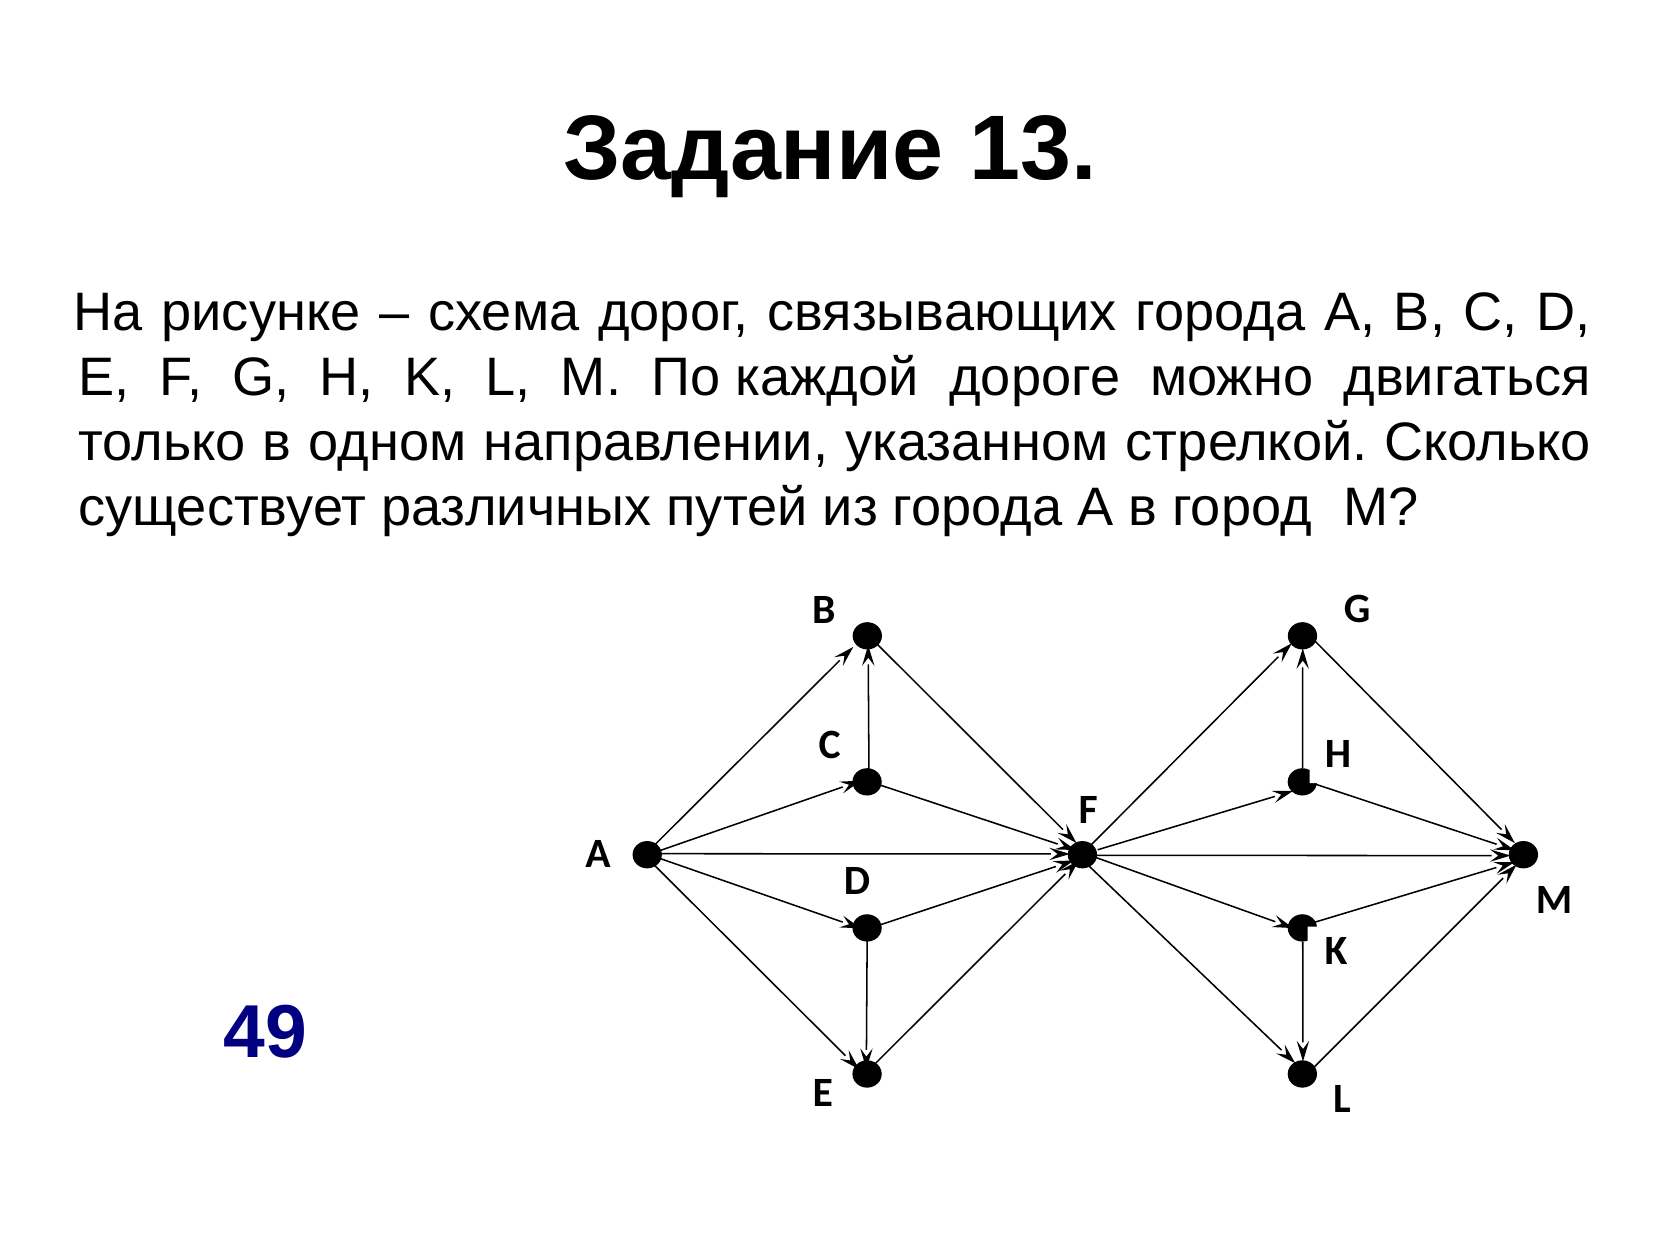

# Задание 13.
На рисунке – схема дорог, связывающих города A, B, C, D, E, F, G, H, K, L, M. По каждой дороге можно двигаться только в одном направлении, указанном стрелкой. Сколько существует различных путей из города А в город M?
 	49
G
B
С
H
F
A
D
M
K
E
L